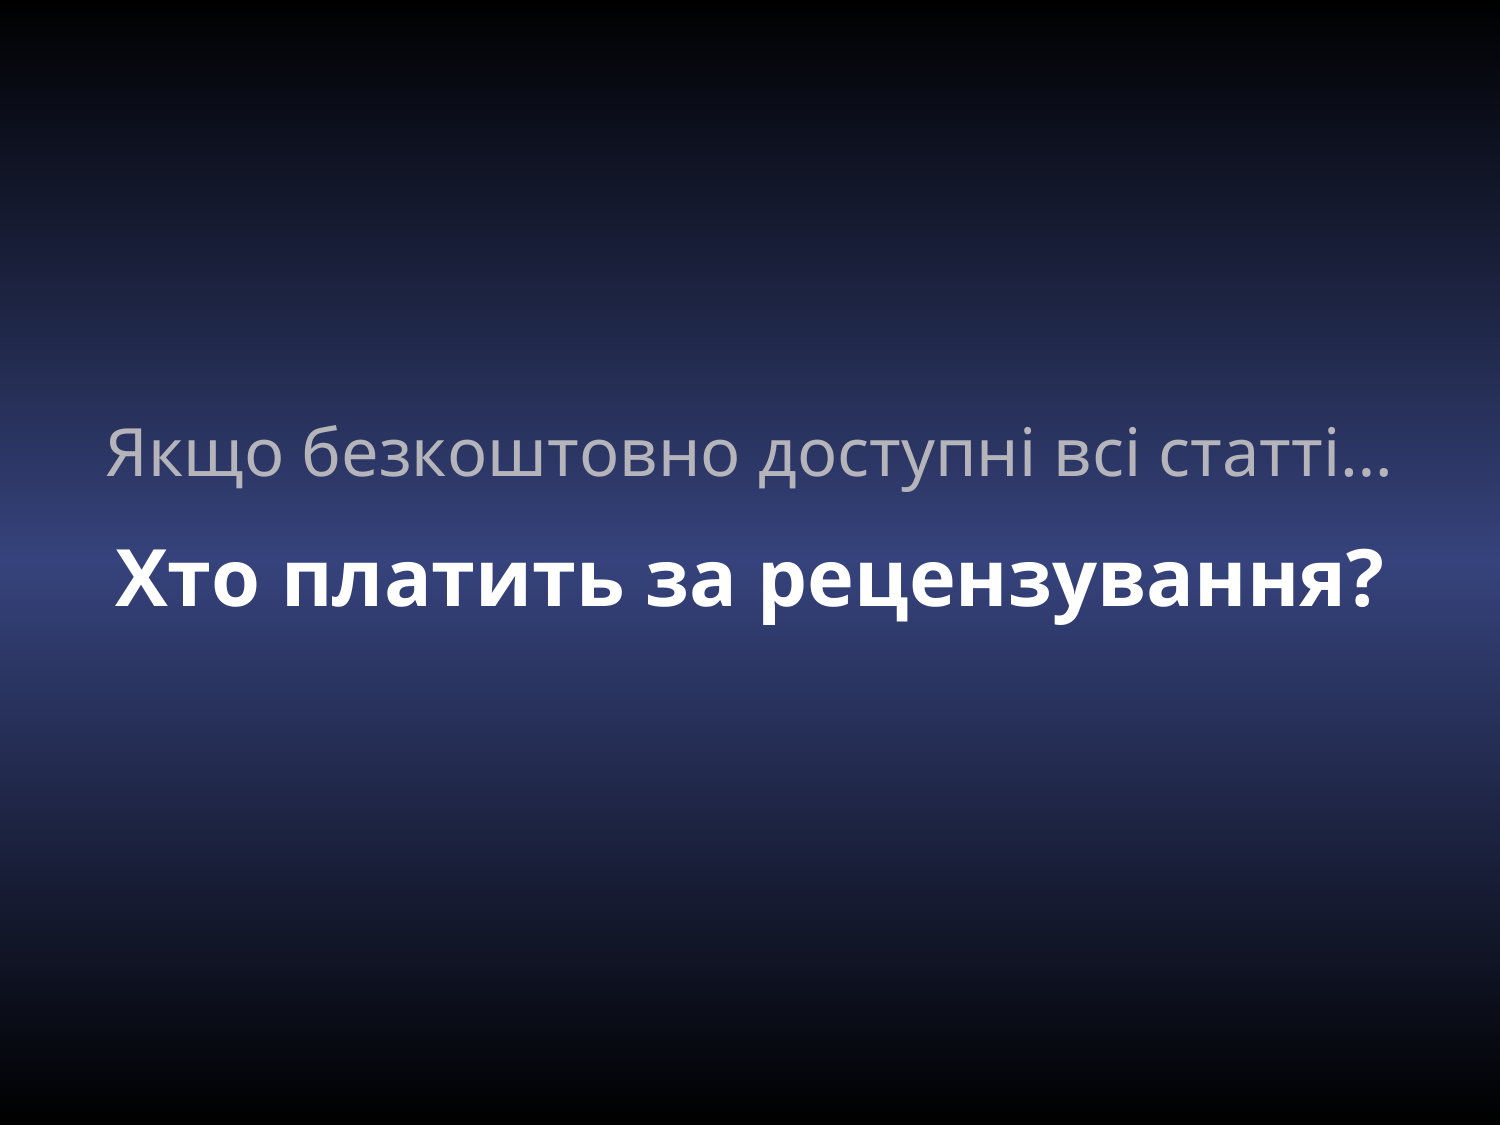

Якщо безкоштовно доступні всі статті…
# Хто платить за рецензування?